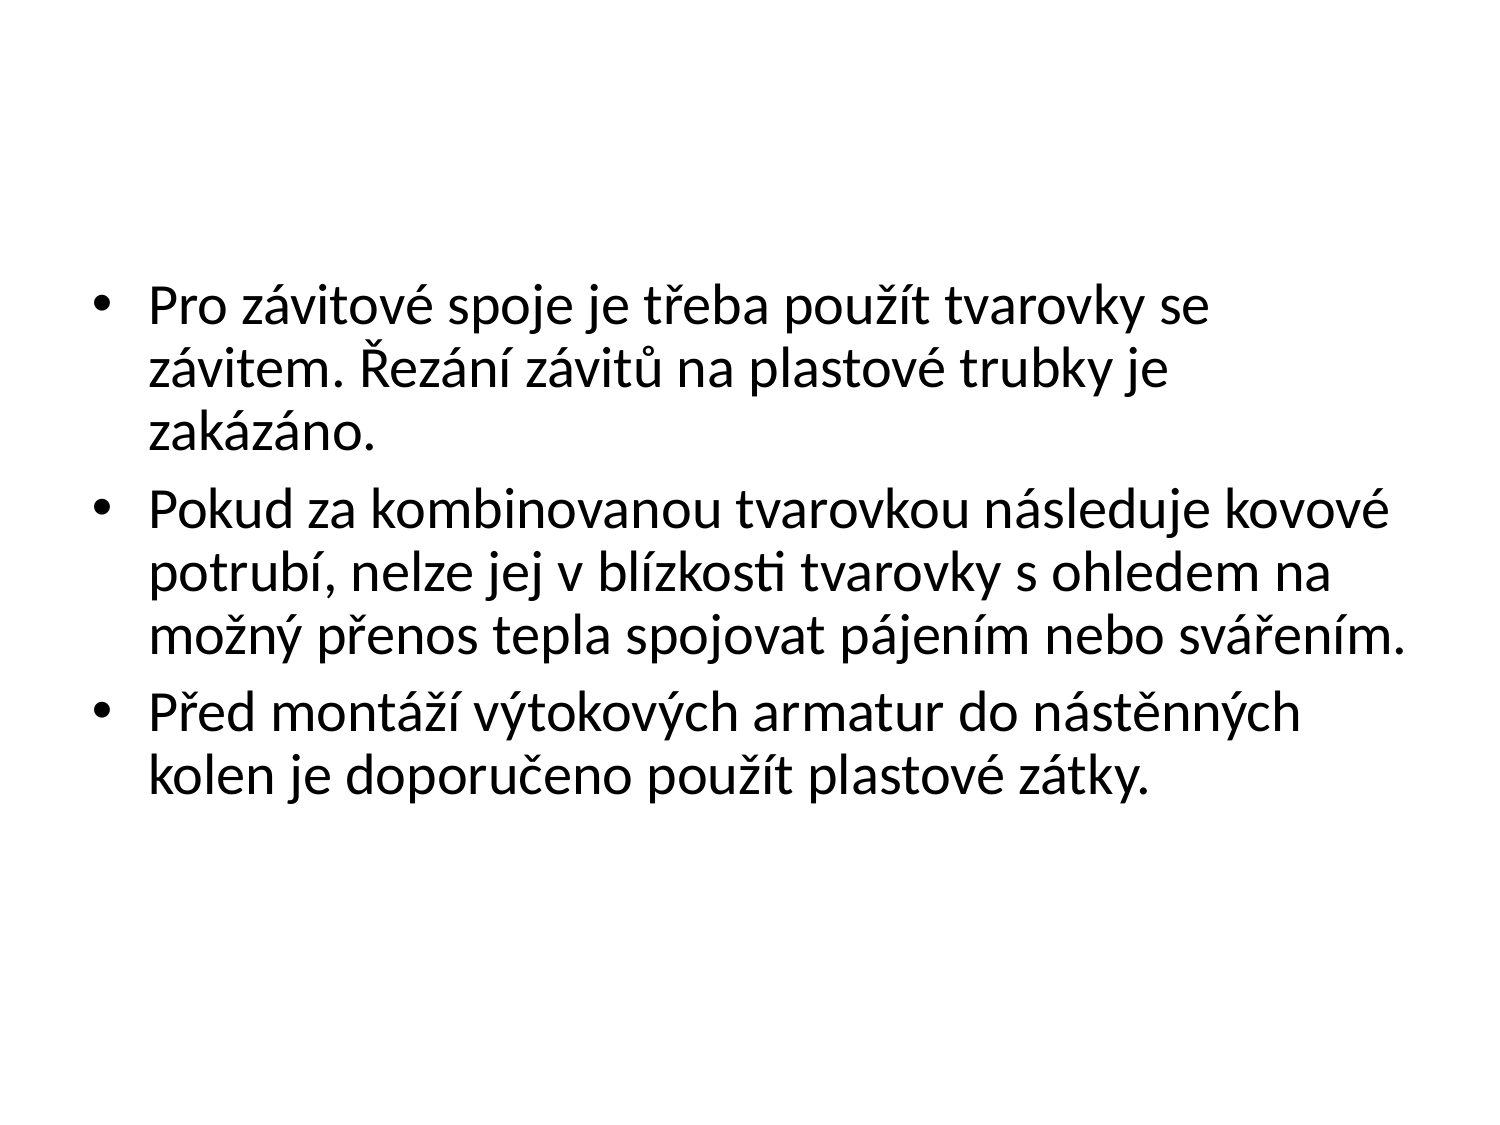

#
Pro závitové spoje je třeba použít tvarovky se závitem. Řezání závitů na plastové trubky je zakázáno.
Pokud za kombinovanou tvarovkou následuje kovové potrubí, nelze jej v blízkosti tvarovky s ohledem na možný přenos tepla spojovat pájením nebo svářením.
Před montáží výtokových armatur do nástěnných kolen je doporučeno použít plastové zátky.